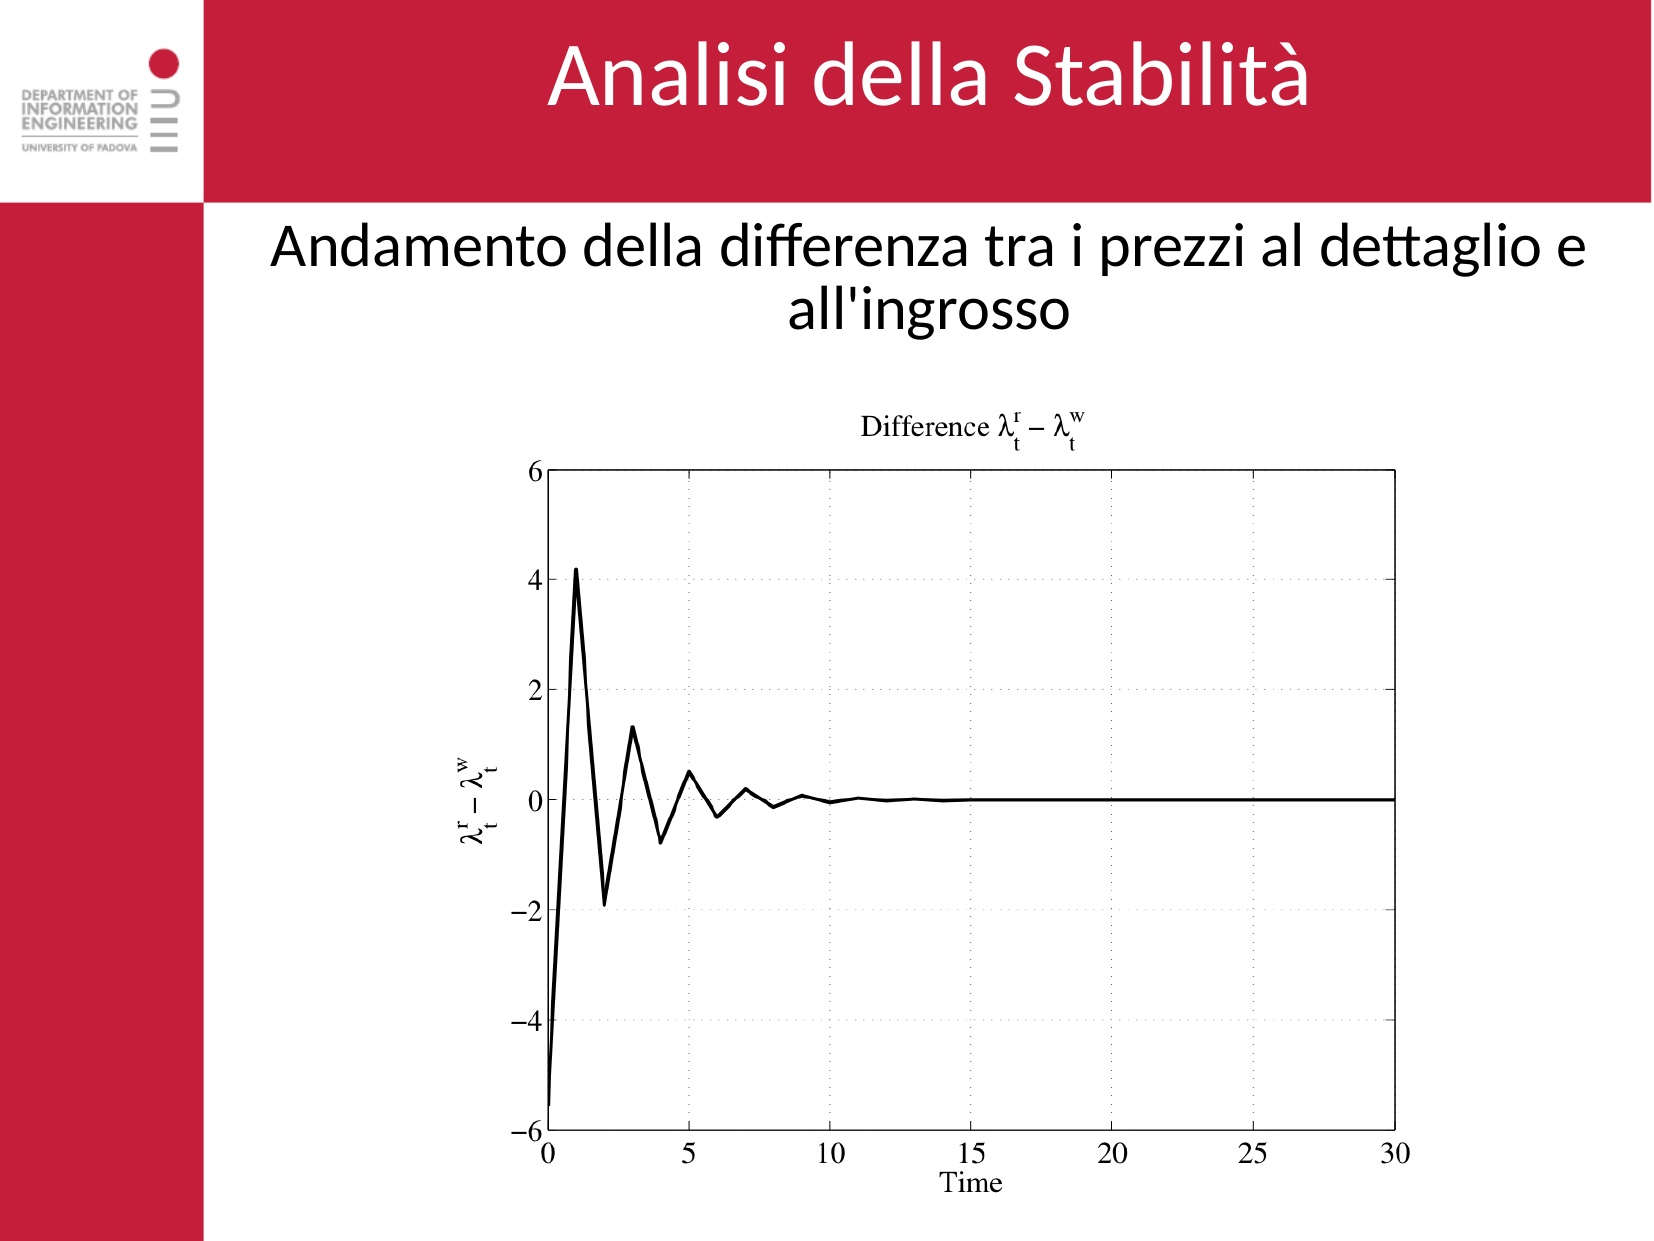

Analisi della Stabilità
Andamento della differenza tra i prezzi al dettaglio e all'ingrosso